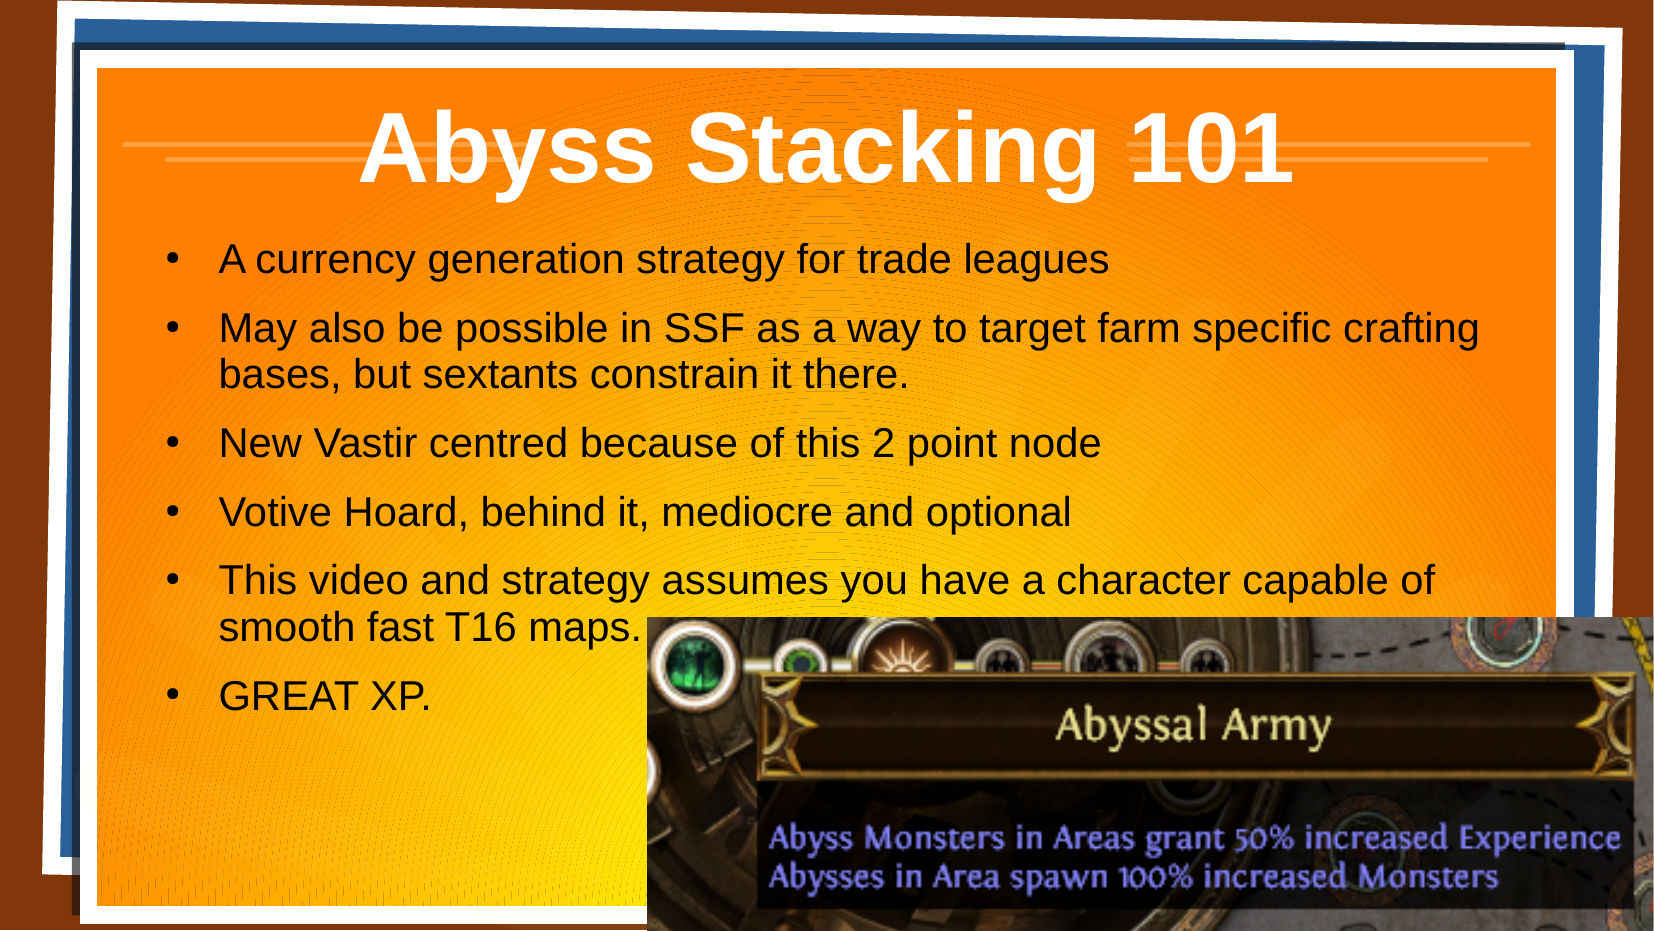

# Abyss Stacking 101
A currency generation strategy for trade leagues
May also be possible in SSF as a way to target farm specific crafting bases, but sextants constrain it there.
New Vastir centred because of this 2 point node
Votive Hoard, behind it, mediocre and optional
This video and strategy assumes you have a character capable of smooth fast T16 maps.
GREAT XP.
1